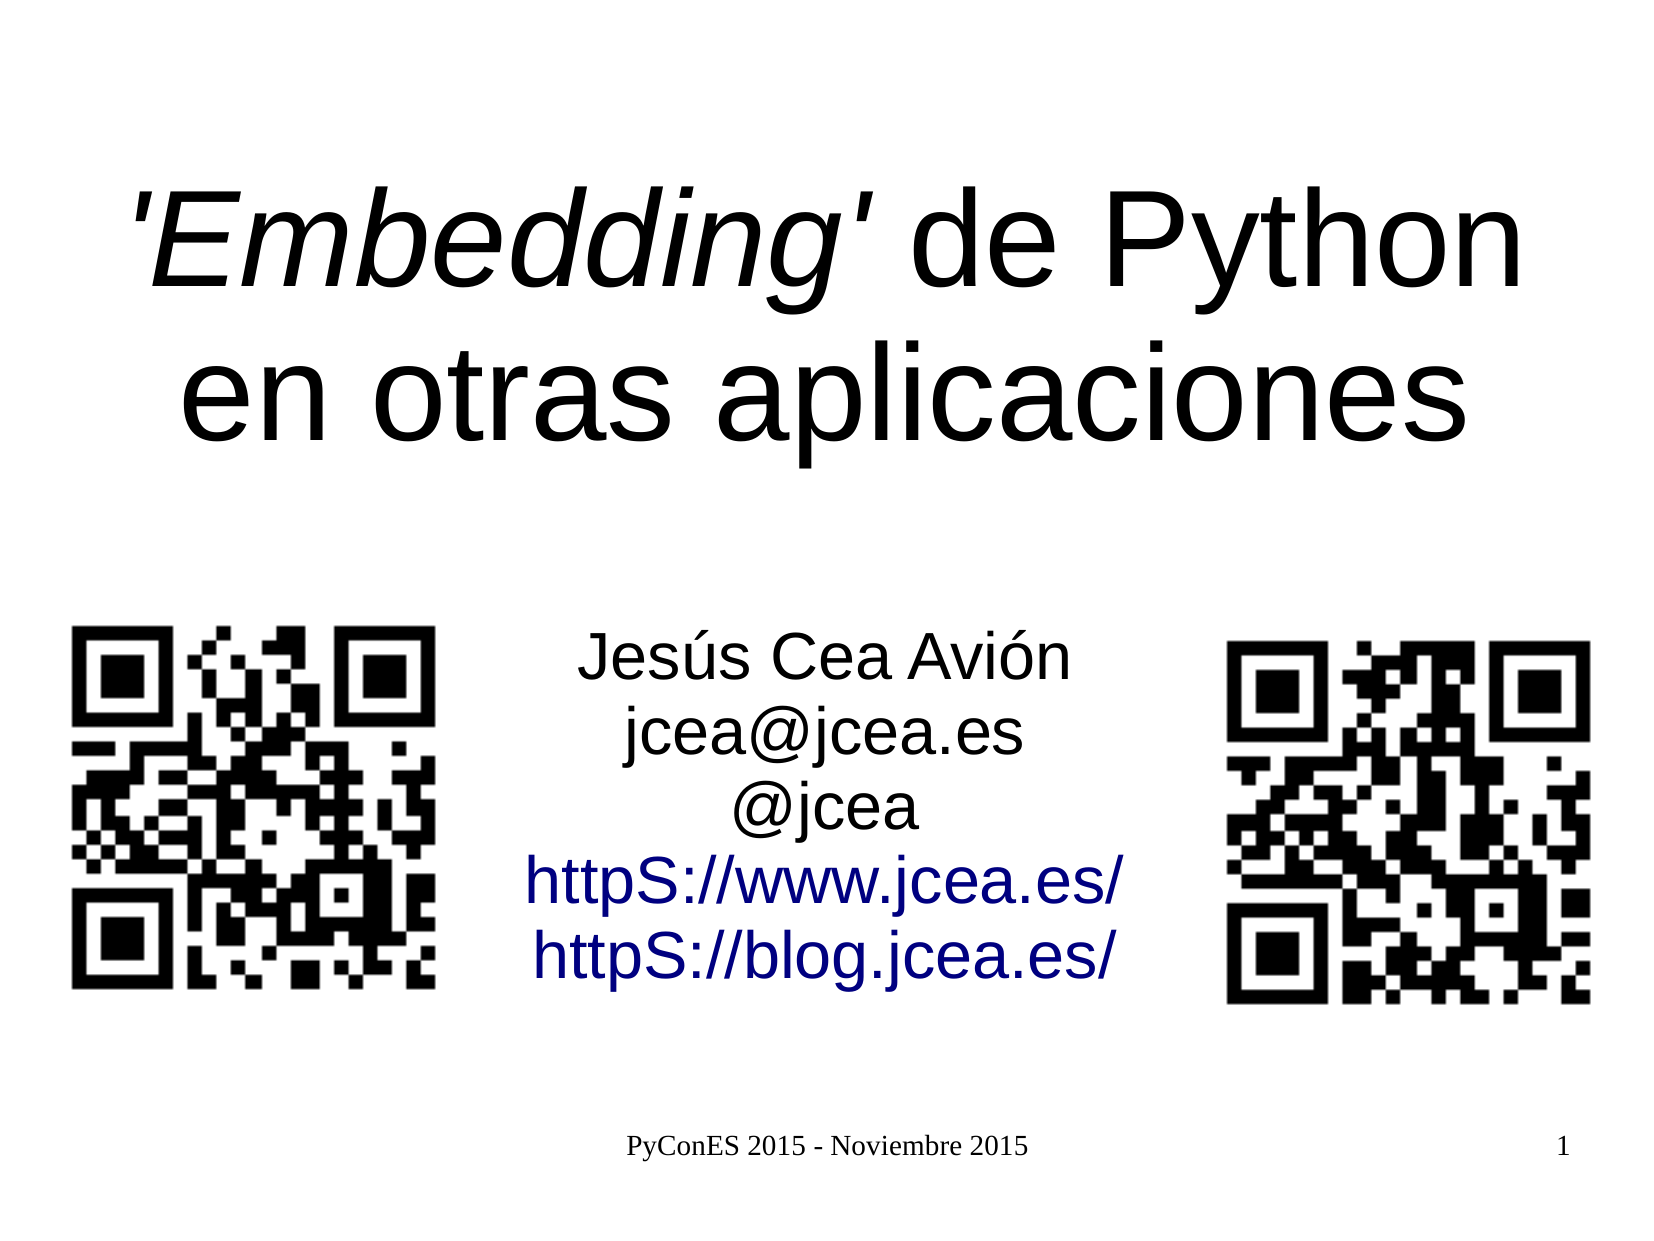

# 'Embedding' de Python en otras aplicaciones
Jesús Cea Avión
jcea@jcea.es
@jcea
httpS://www.jcea.es/
httpS://blog.jcea.es/
PyConES 2015 - Noviembre 2015
1